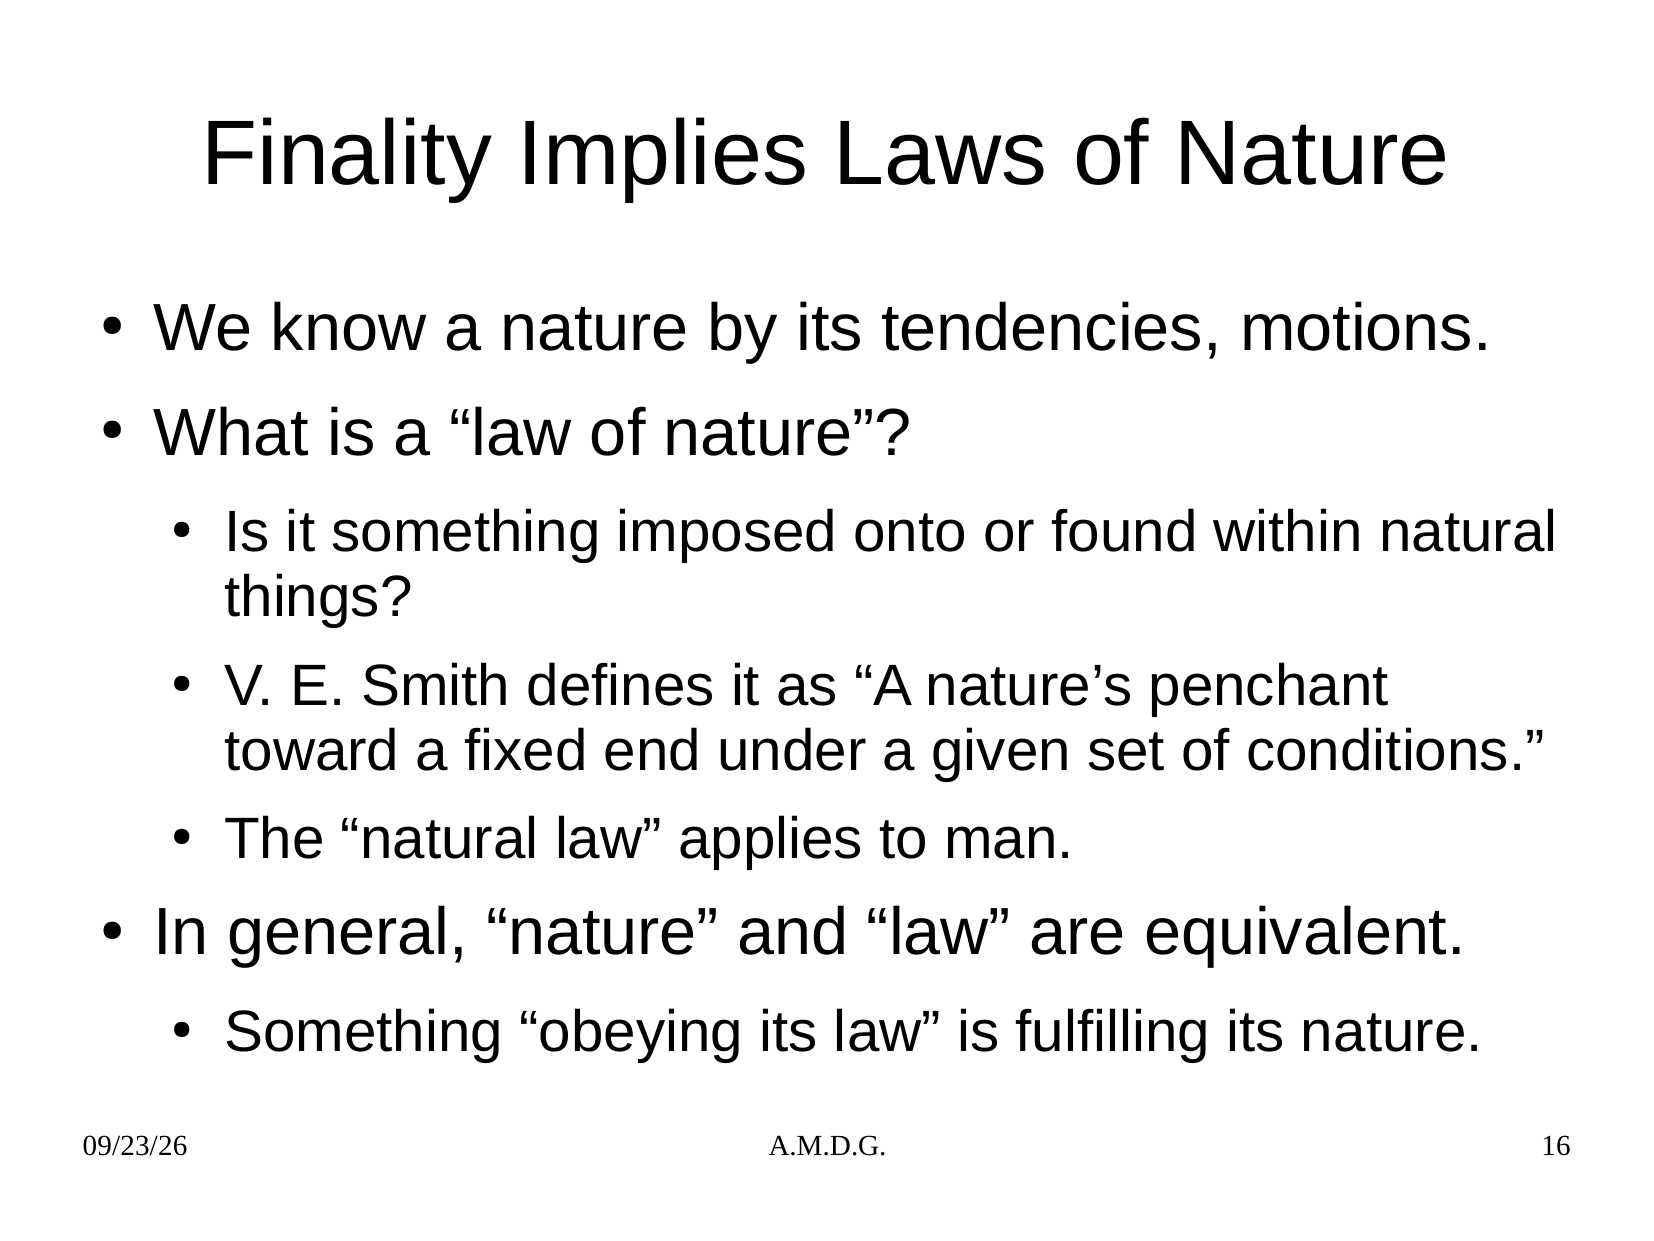

Finality Implies Laws of Nature
# We know a nature by its tendencies, motions.
What is a “law of nature”?
Is it something imposed onto or found within natural things?
V. E. Smith defines it as “A nature’s penchant toward a fixed end under a given set of conditions.”
The “natural law” applies to man.
In general, “nature” and “law” are equivalent.
Something “obeying its law” is fulfilling its nature.
A.M.D.G.
16